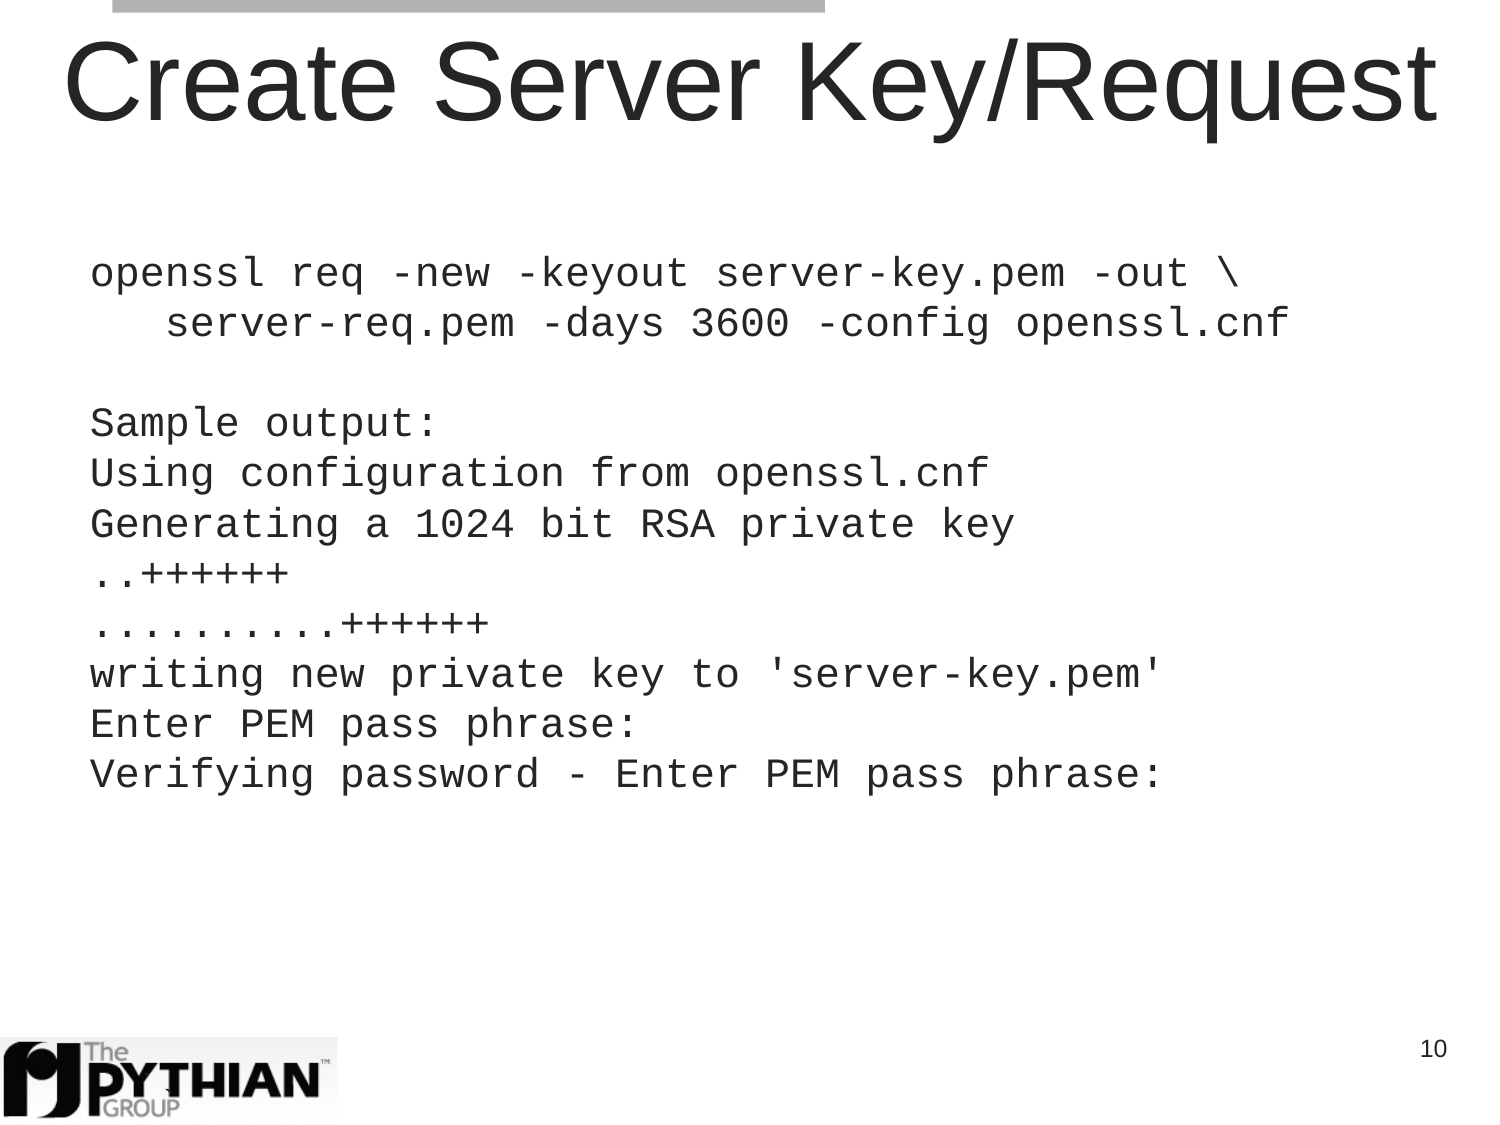

Create Server Key/Request
openssl req -new -keyout server-key.pem -out \
 server-req.pem -days 3600 -config openssl.cnf
Sample output:
Using configuration from openssl.cnf
Generating a 1024 bit RSA private key
..++++++
..........++++++
writing new private key to 'server-key.pem'
Enter PEM pass phrase:
Verifying password - Enter PEM pass phrase: